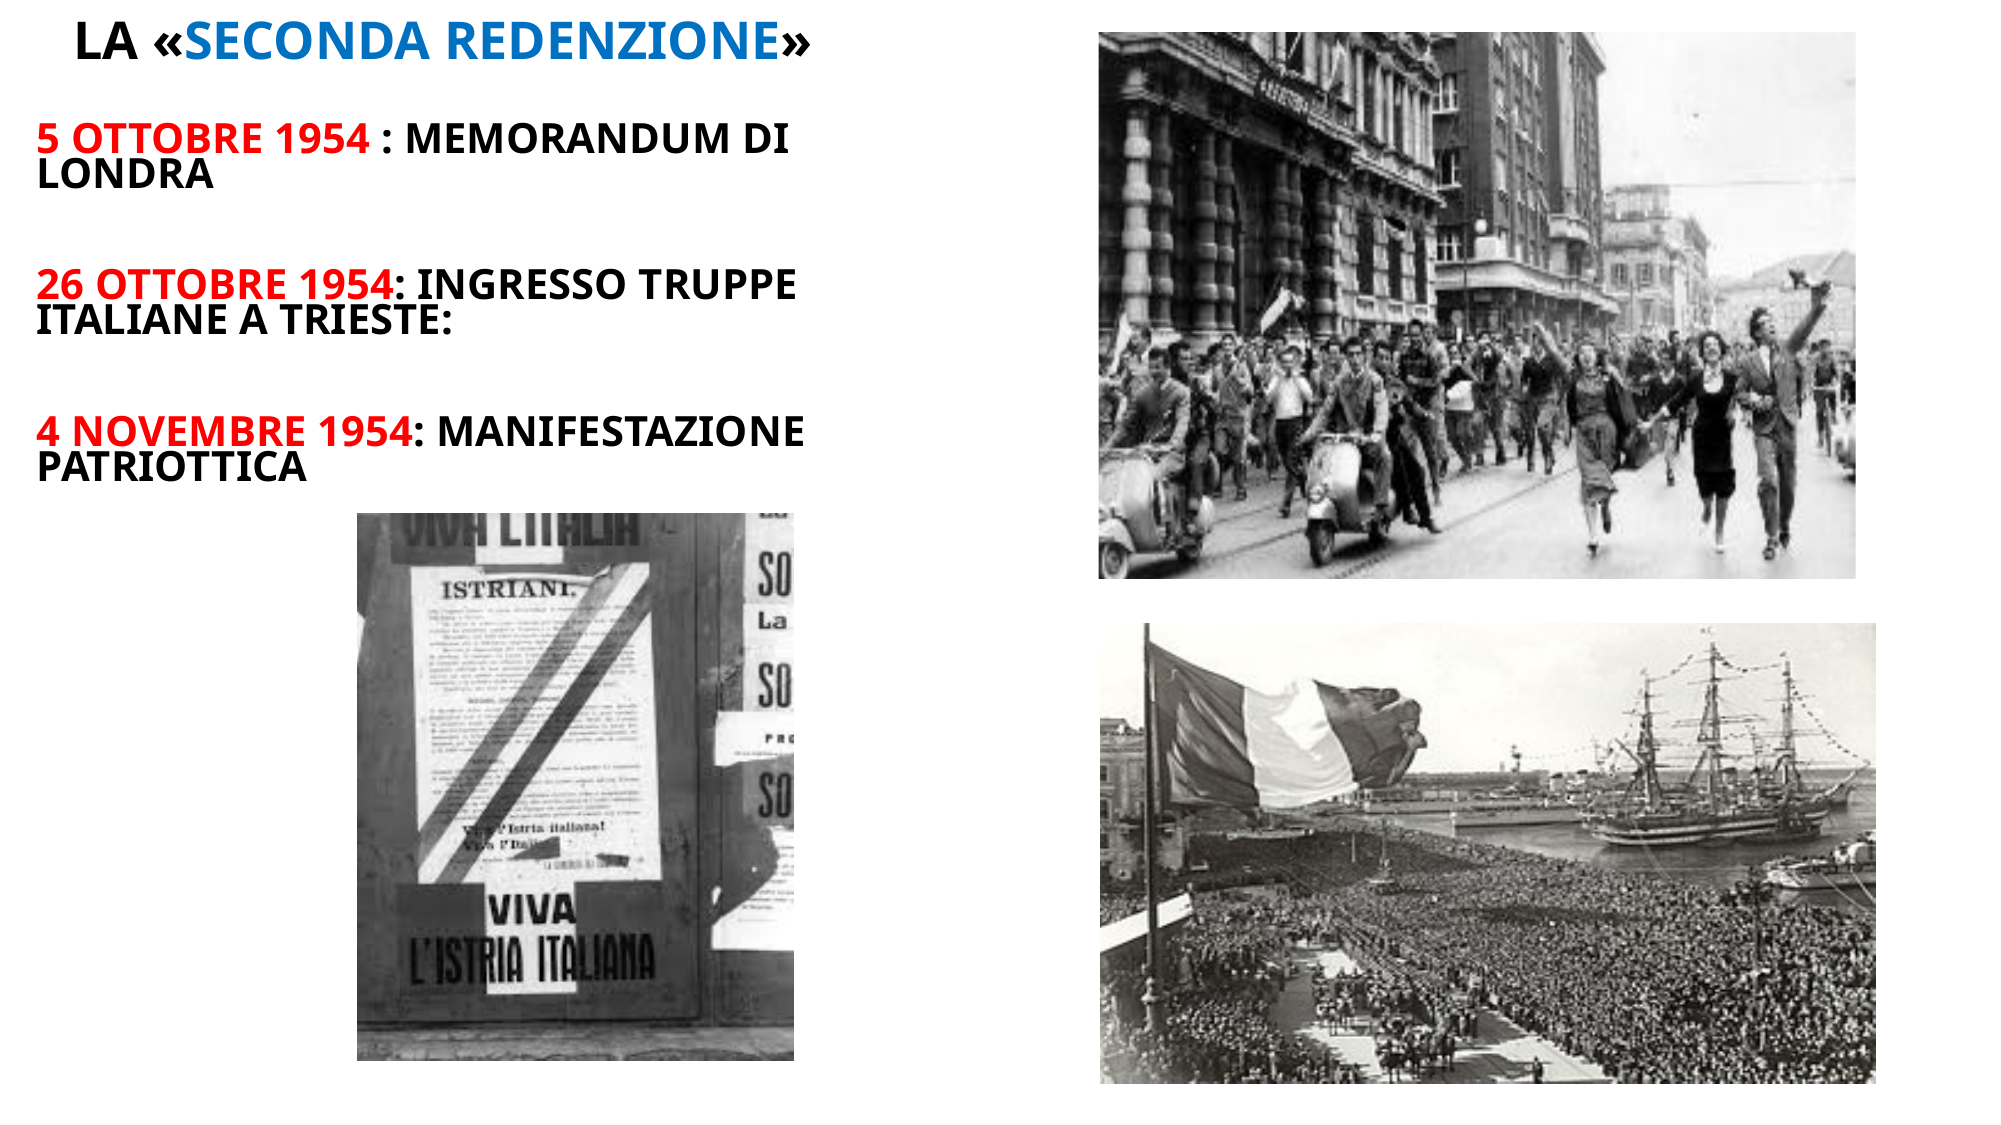

# LA «SECONDA REDENZIONE»
5 OTTOBRE 1954 : MEMORANDUM DI LONDRA
26 OTTOBRE 1954: INGRESSO TRUPPE ITALIANE A TRIESTE:
4 NOVEMBRE 1954: MANIFESTAZIONE PATRIOTTICA